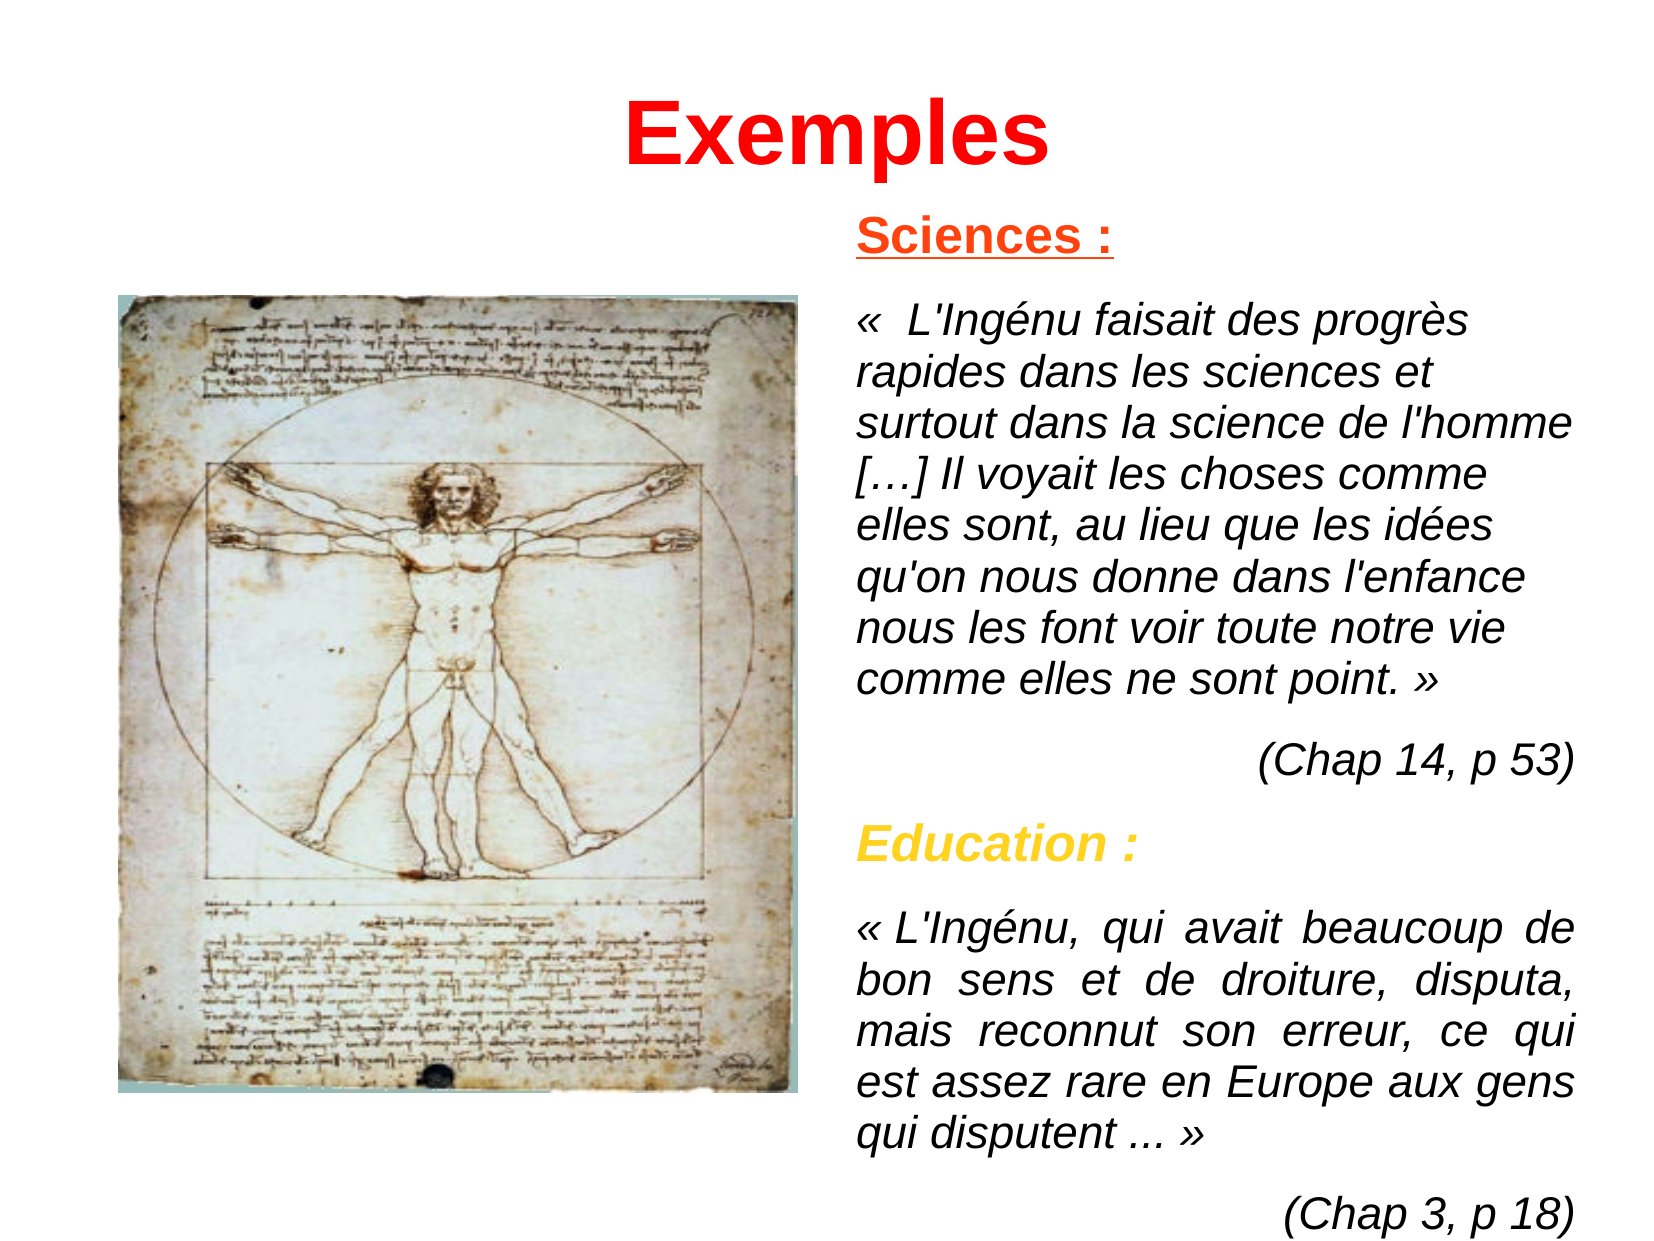

# Exemples
Sciences :
«  L'Ingénu faisait des progrès rapides dans les sciences et surtout dans la science de l'homme […] Il voyait les choses comme elles sont, au lieu que les idées qu'on nous donne dans l'enfance nous les font voir toute notre vie comme elles ne sont point. »
(Chap 14, p 53)
Education :
« L'Ingénu, qui avait beaucoup de bon sens et de droiture, disputa, mais reconnut son erreur, ce qui est assez rare en Europe aux gens qui disputent ... »
(Chap 3, p 18)